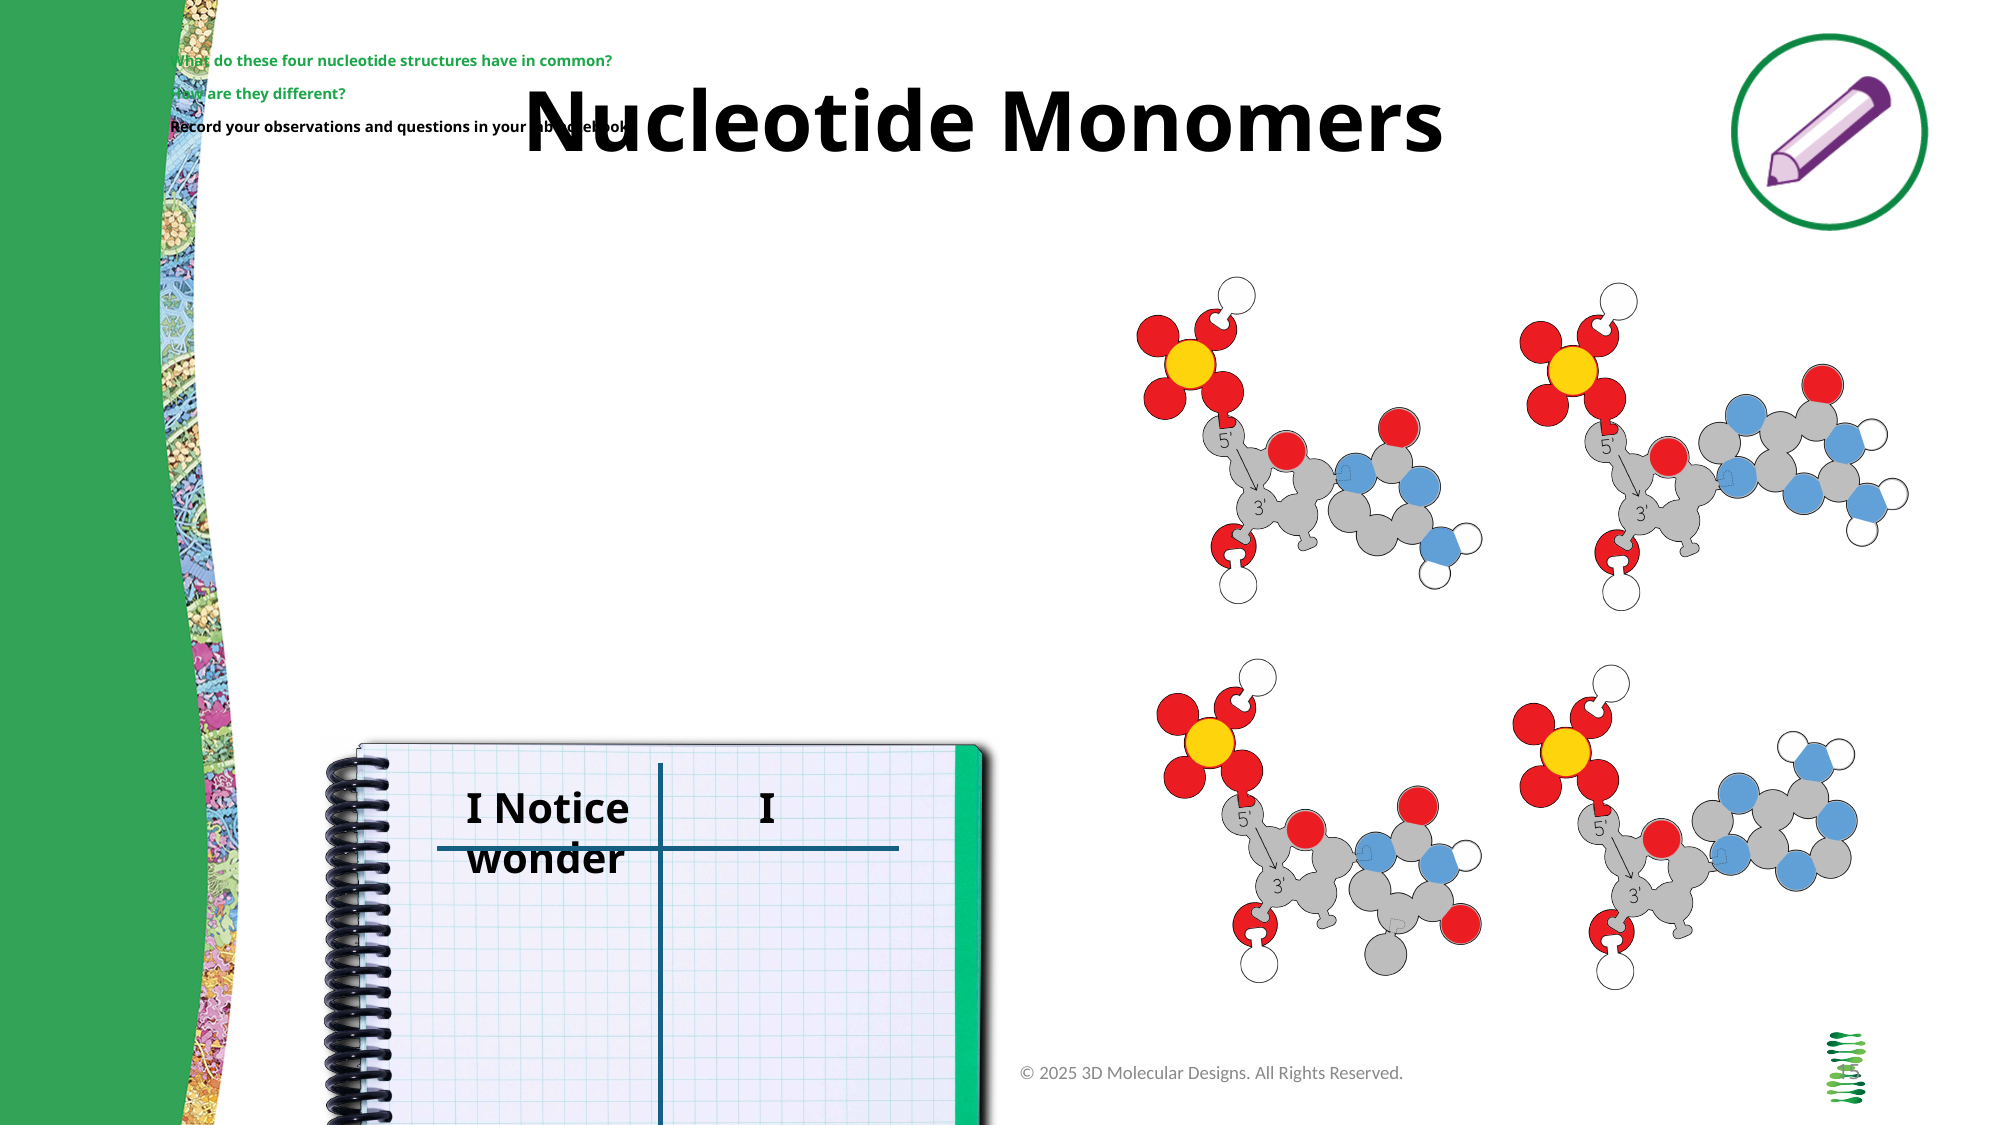

# What do these four nucleotide structures have in common?
How are they different?
Record your observations and questions in your lab notebook.
Nucleotide Monomers
I Notice I wonder